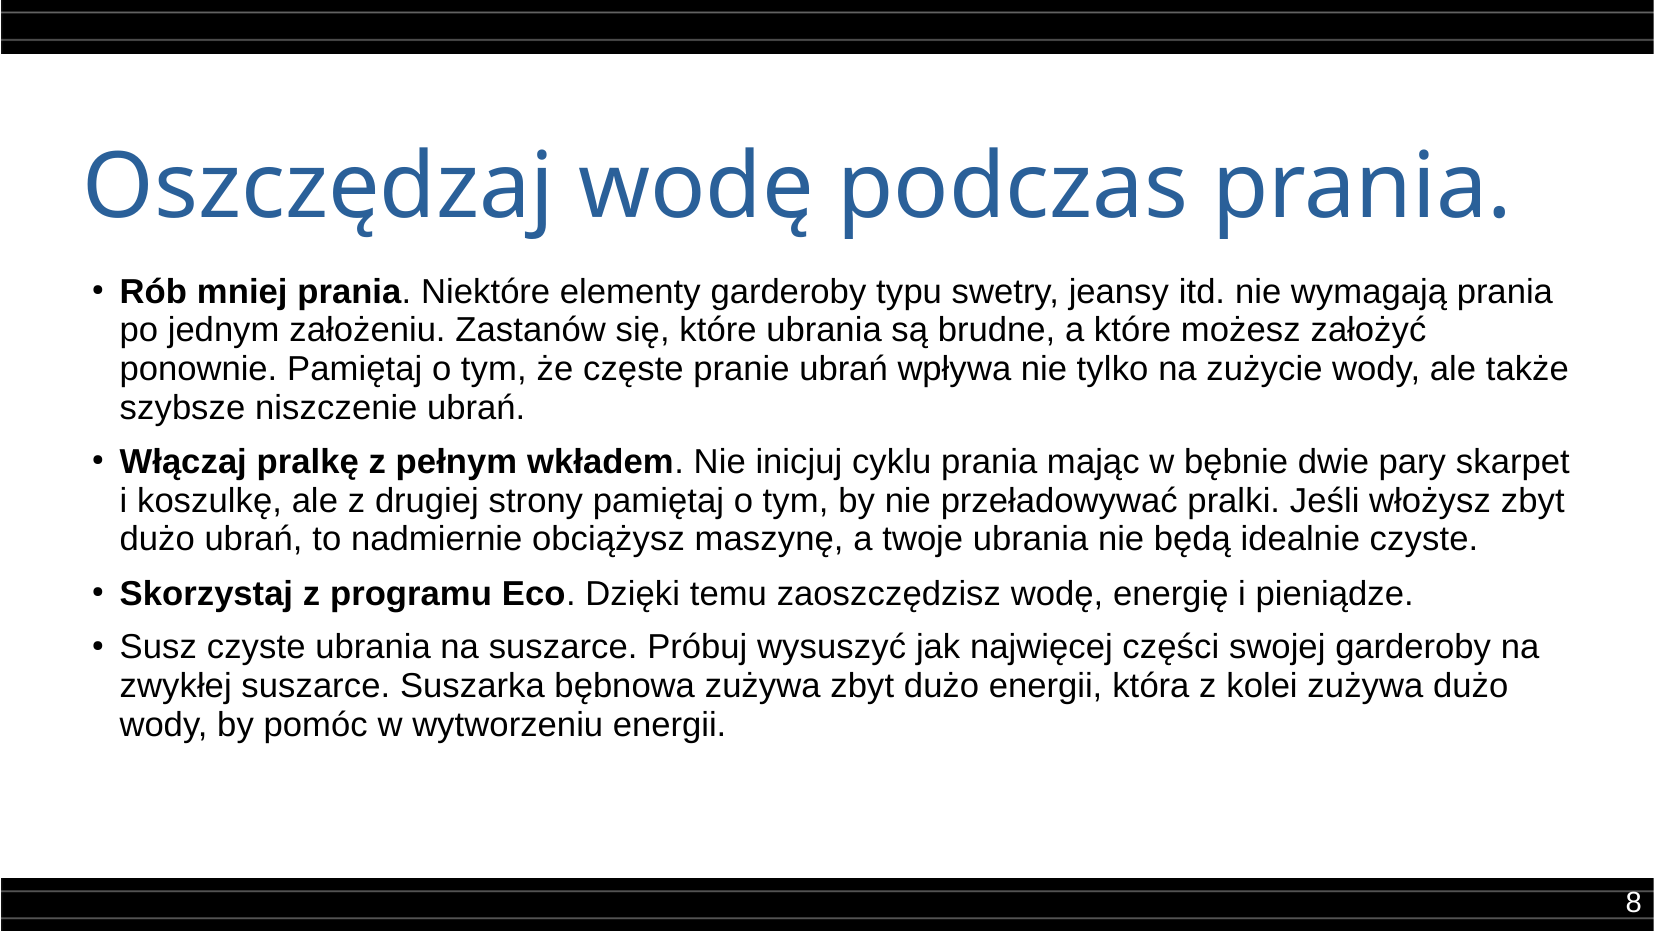

# Oszczędzaj wodę podczas prania.
Rób mniej prania. Niektóre elementy garderoby typu swetry, jeansy itd. nie wymagają prania po jednym założeniu. Zastanów się, które ubrania są brudne, a które możesz założyć ponownie. Pamiętaj o tym, że częste pranie ubrań wpływa nie tylko na zużycie wody, ale także szybsze niszczenie ubrań.
Włączaj pralkę z pełnym wkładem. Nie inicjuj cyklu prania mając w bębnie dwie pary skarpet i koszulkę, ale z drugiej strony pamiętaj o tym, by nie przeładowywać pralki. Jeśli włożysz zbyt dużo ubrań, to nadmiernie obciążysz maszynę, a twoje ubrania nie będą idealnie czyste.
Skorzystaj z programu Eco. Dzięki temu zaoszczędzisz wodę, energię i pieniądze.
Susz czyste ubrania na suszarce. Próbuj wysuszyć jak najwięcej części swojej garderoby na zwykłej suszarce. Suszarka bębnowa zużywa zbyt dużo energii, która z kolei zużywa dużo wody, by pomóc w wytworzeniu energii.